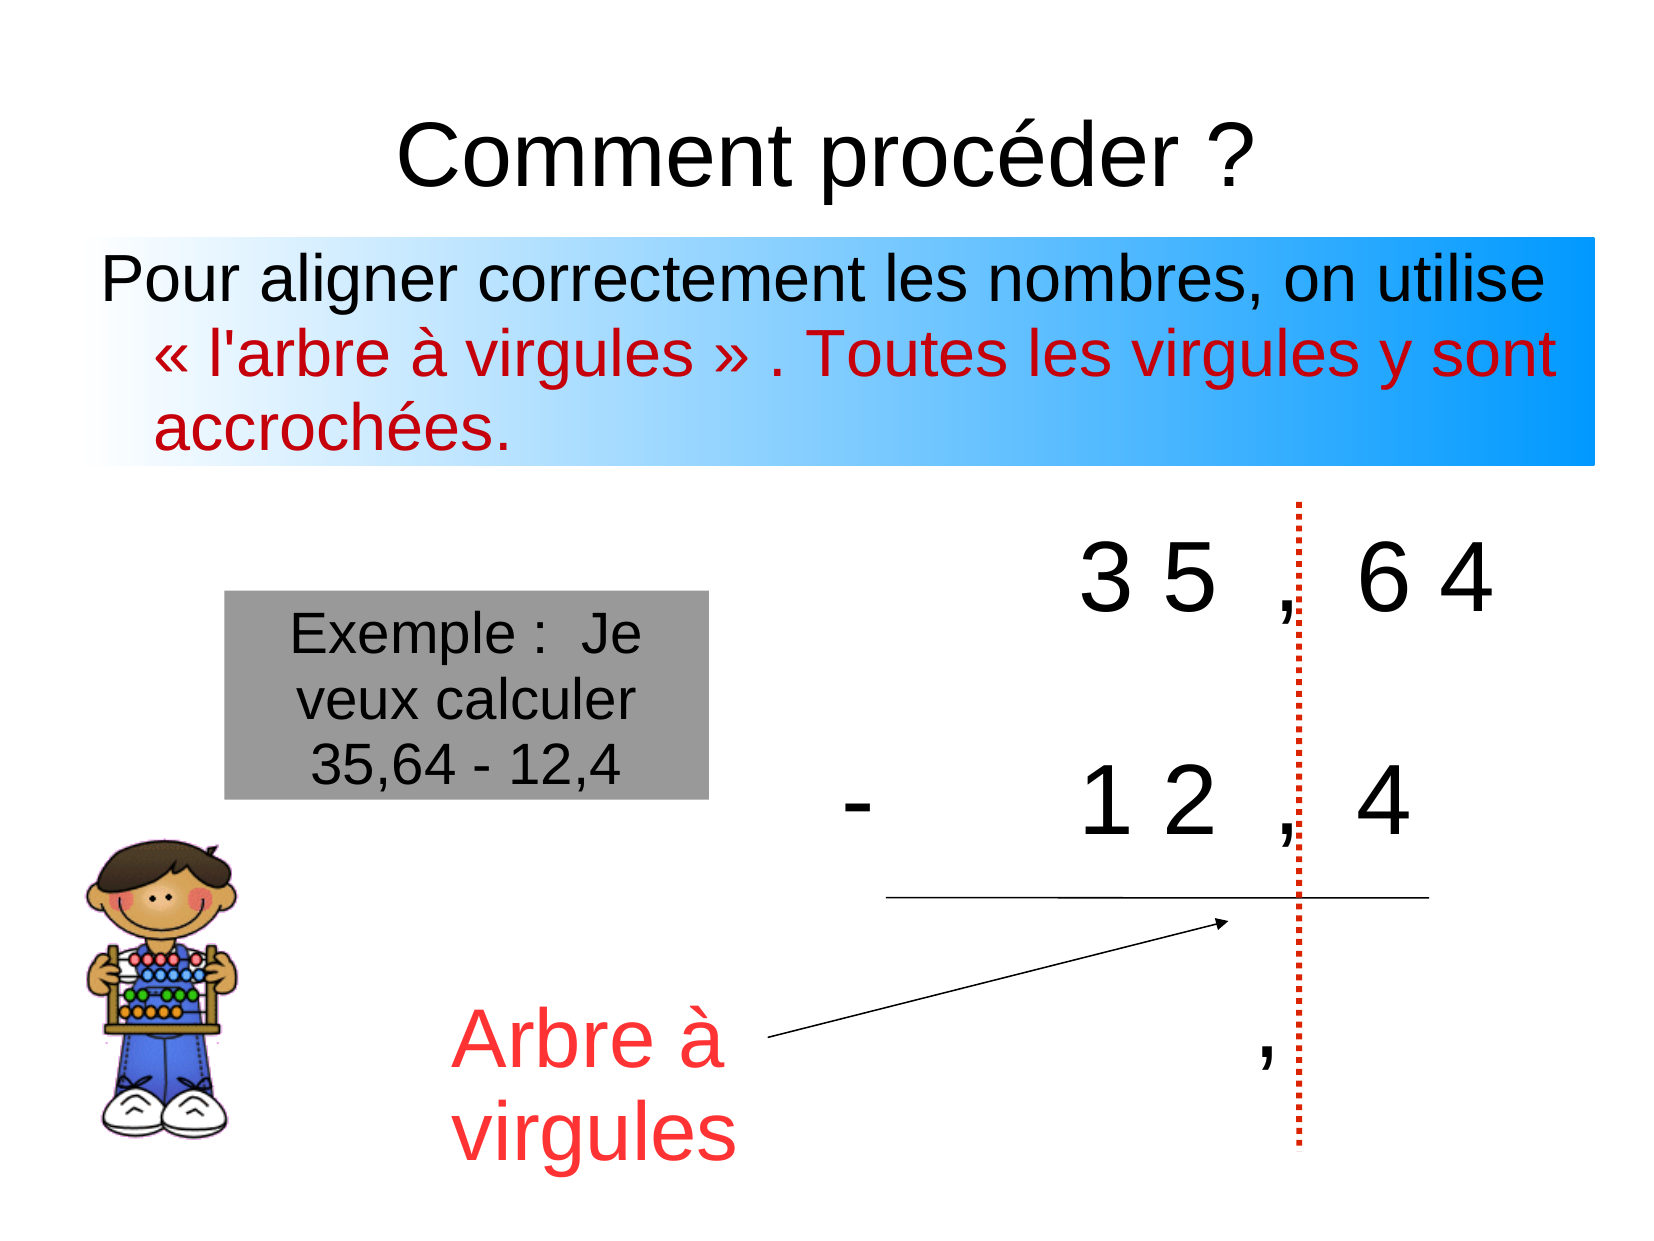

# Comment procéder ?
Pour aligner correctement les nombres, on utilise « l'arbre à virgules » . Toutes les virgules y sont accrochées.
		3 5 , 6 4
- 		1 2 , 4
			 ,
Exemple : Je veux calculer 35,64 - 12,4
Arbre à virgules